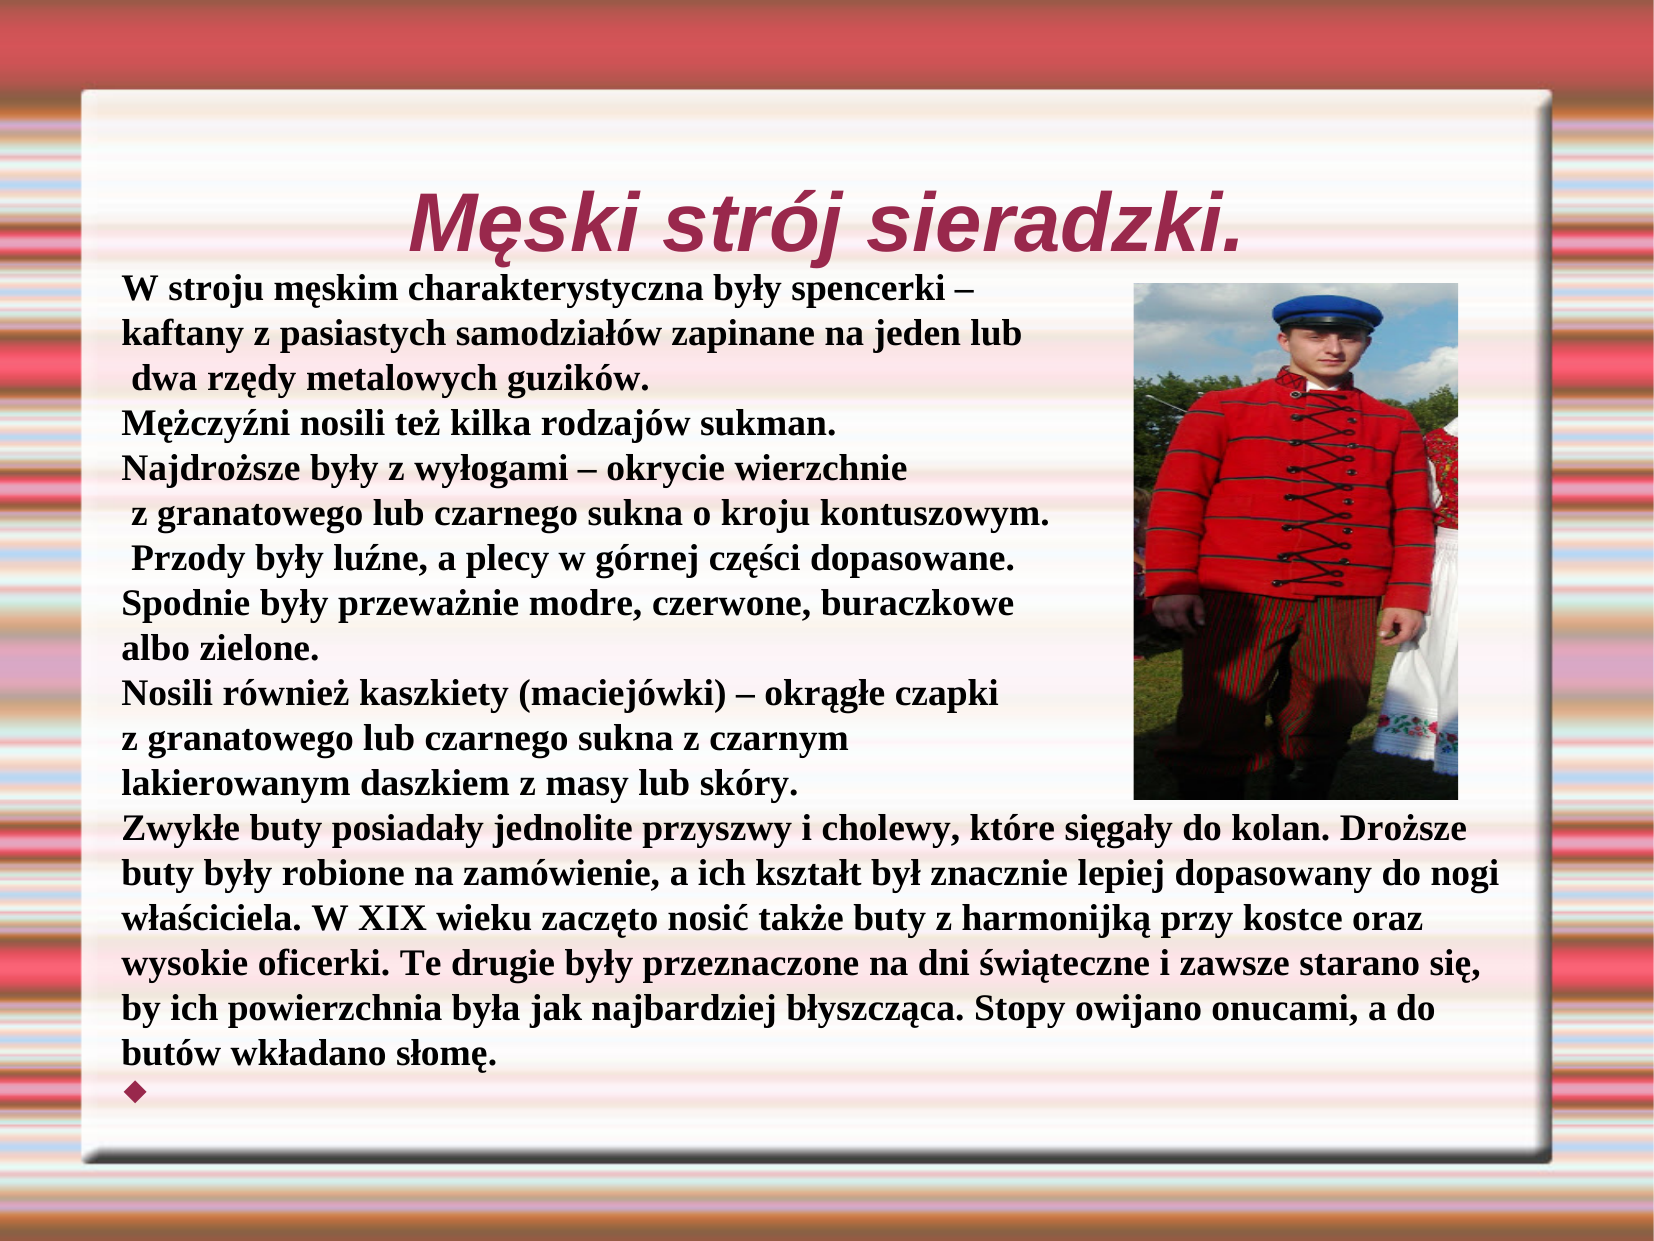

# Męski strój sieradzki.
W stroju męskim charakterystyczna były spencerki –
kaftany z pasiastych samodziałów zapinane na jeden lub
 dwa rzędy metalowych guzików.
Mężczyźni nosili też kilka rodzajów sukman.
Najdroższe były z wyłogami – okrycie wierzchnie
 z granatowego lub czarnego sukna o kroju kontuszowym.
 Przody były luźne, a plecy w górnej części dopasowane.
Spodnie były przeważnie modre, czerwone, buraczkowe
albo zielone.
Nosili również kaszkiety (maciejówki) – okrągłe czapki
z granatowego lub czarnego sukna z czarnym
lakierowanym daszkiem z masy lub skóry.
Zwykłe buty posiadały jednolite przyszwy i cholewy, które sięgały do kolan. Droższe buty były robione na zamówienie, a ich kształt był znacznie lepiej dopasowany do nogi właściciela. W XIX wieku zaczęto nosić także buty z harmonijką przy kostce oraz wysokie oficerki. Te drugie były przeznaczone na dni świąteczne i zawsze starano się,
by ich powierzchnia była jak najbardziej błyszcząca. Stopy owijano onucami, a do butów wkładano słomę.